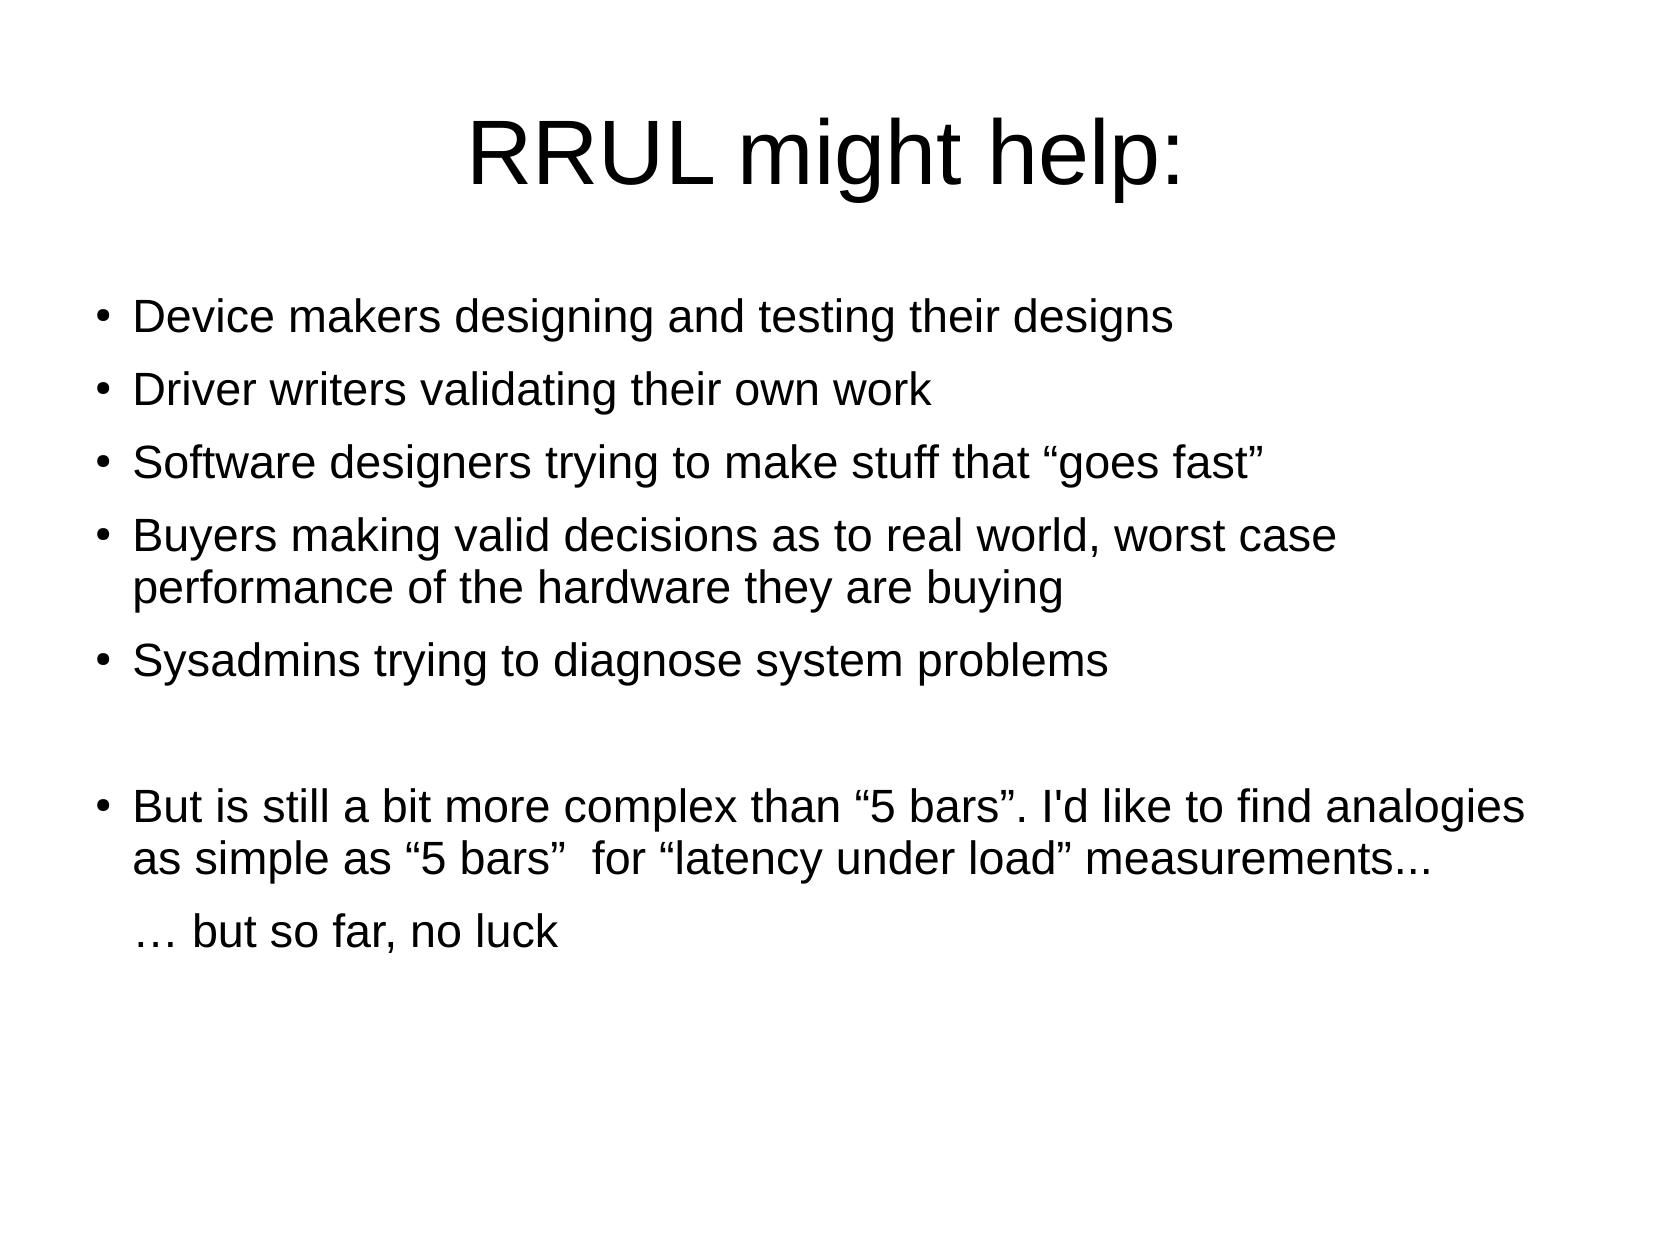

# RRUL might help:
Device makers designing and testing their designs
Driver writers validating their own work
Software designers trying to make stuff that “goes fast”
Buyers making valid decisions as to real world, worst case performance of the hardware they are buying
Sysadmins trying to diagnose system problems
But is still a bit more complex than “5 bars”. I'd like to find analogies as simple as “5 bars” for “latency under load” measurements...
… but so far, no luck